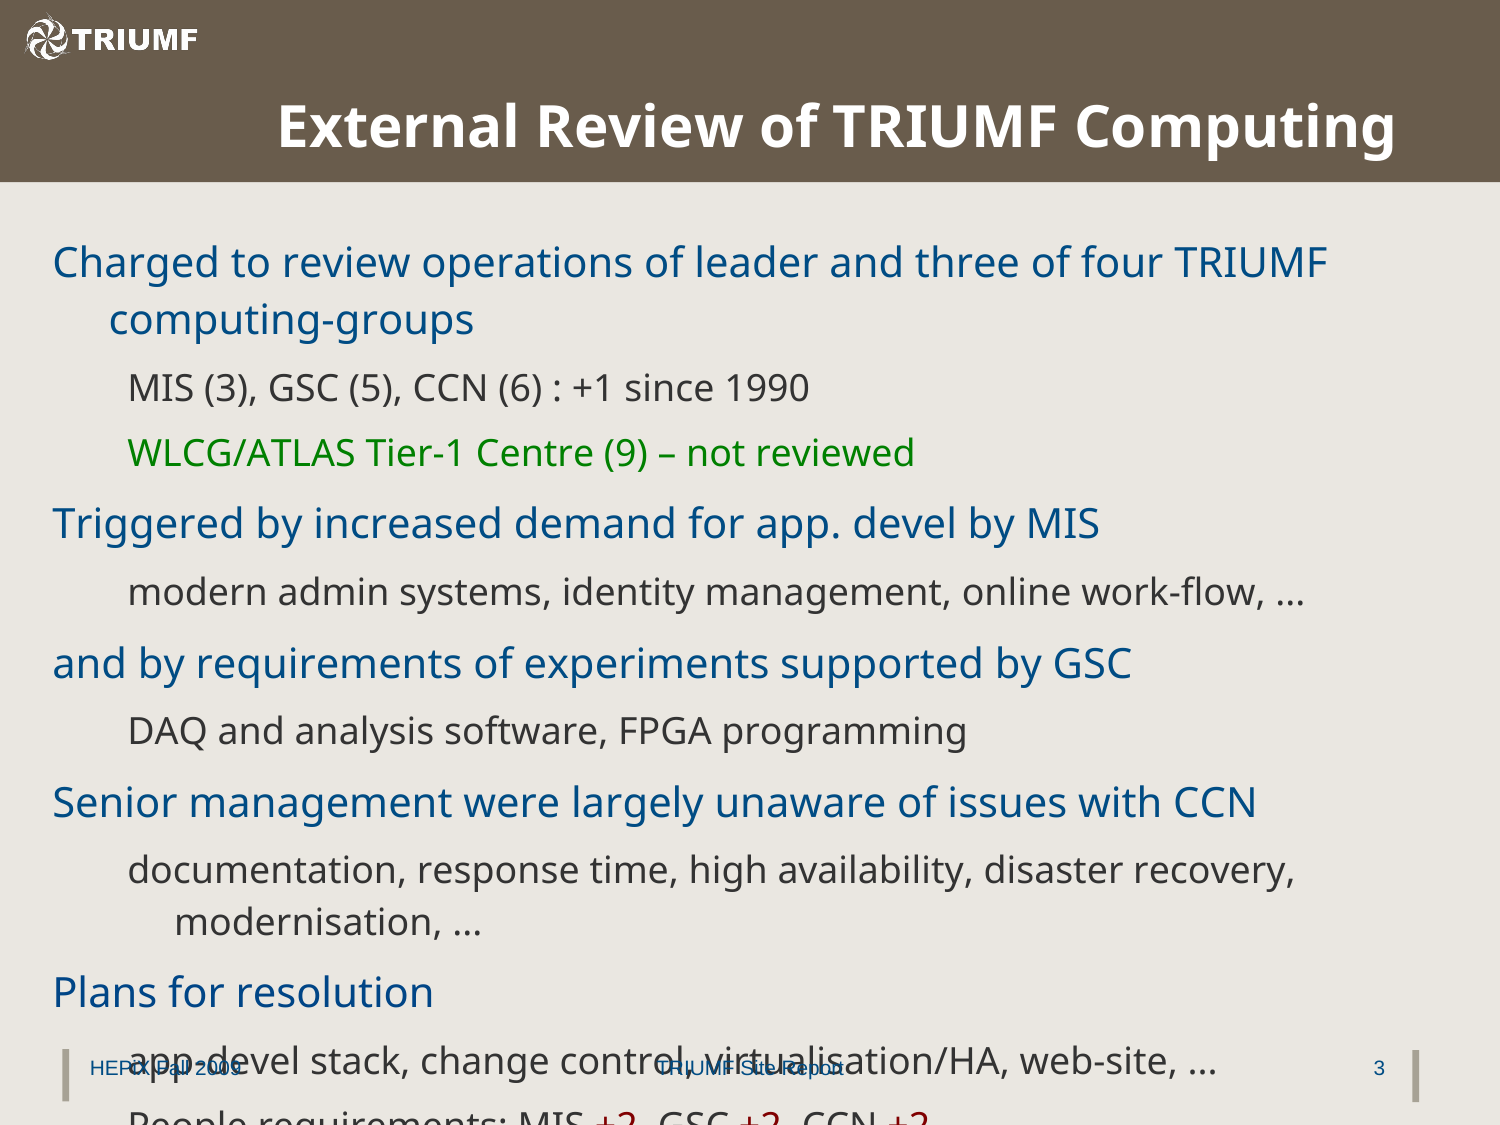

External Review of TRIUMF Computing
# Charged to review operations of leader and three of four TRIUMF computing-groups
MIS (3), GSC (5), CCN (6) : +1 since 1990
WLCG/ATLAS Tier-1 Centre (9) – not reviewed
Triggered by increased demand for app. devel by MIS
modern admin systems, identity management, online work-flow, ...
and by requirements of experiments supported by GSC
DAQ and analysis software, FPGA programming
Senior management were largely unaware of issues with CCN
documentation, response time, high availability, disaster recovery, modernisation, ...
Plans for resolution
app-devel stack, change control, virtualisation/HA, web-site, ...
People requirements: MIS +2, GSC +2, CCN +2
HEPiX Fall 2009
TRIUMF Site Report